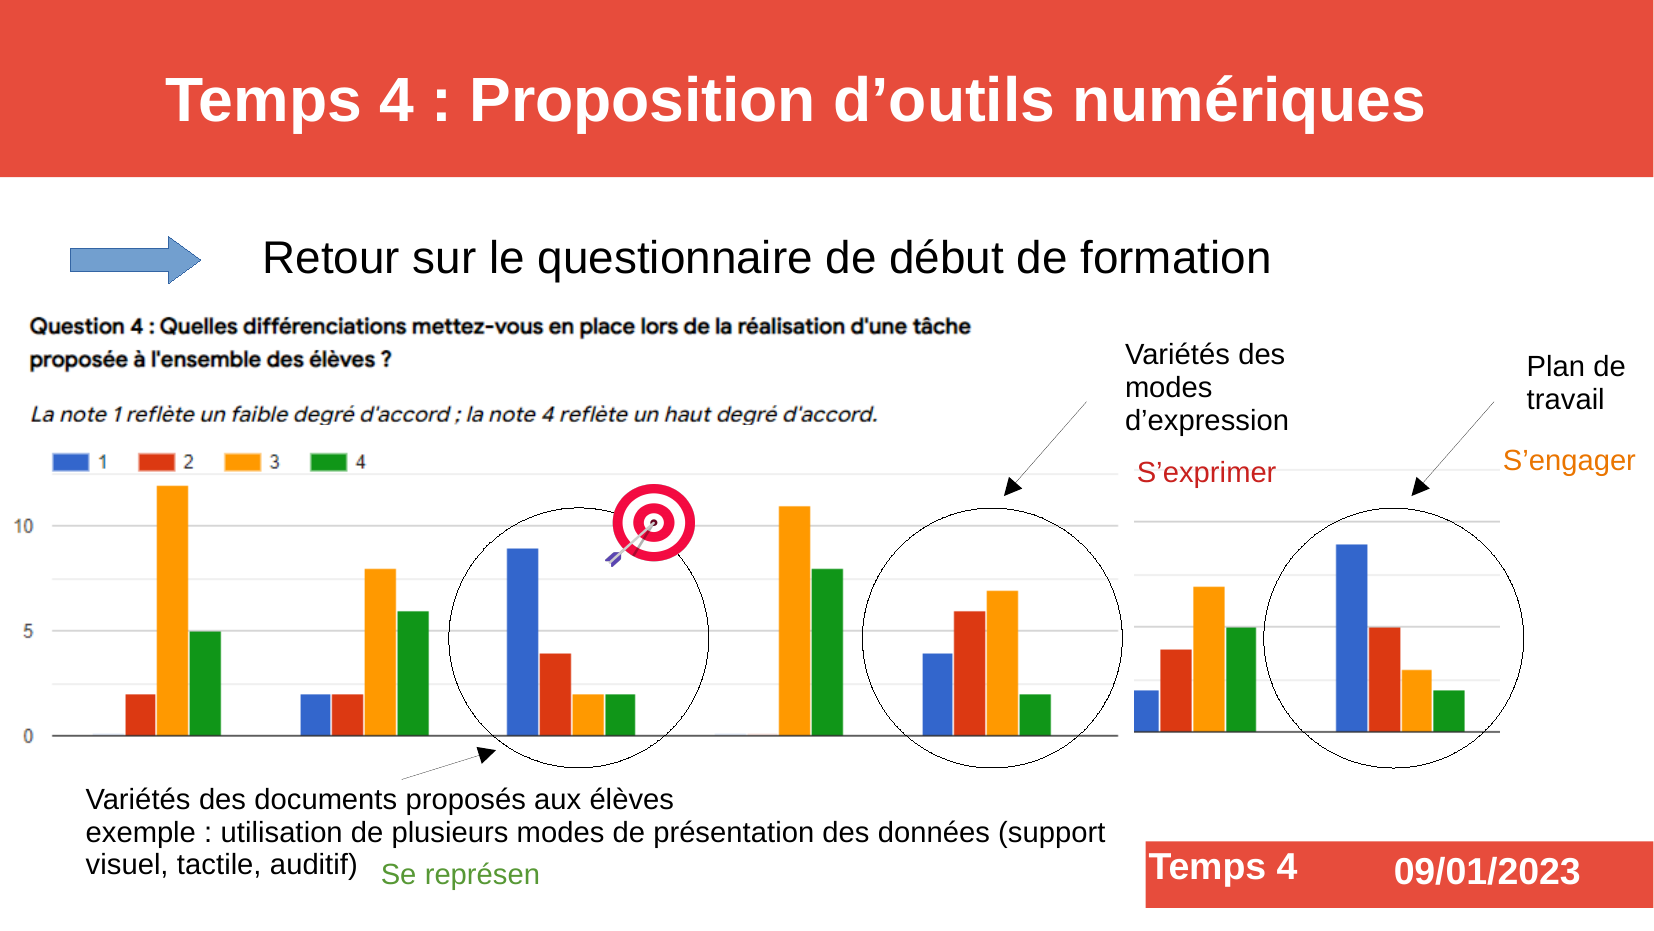

# Temps 4 : Proposition d’outils numériques
Retour sur le questionnaire de début de formation
Variétés des modes d’expression
Plan de travail
S’engager
S’exprimer
Variétés des documents proposés aux élèves
exemple : utilisation de plusieurs modes de présentation des données (support visuel, tactile, auditif)
Temps 4
Se représen